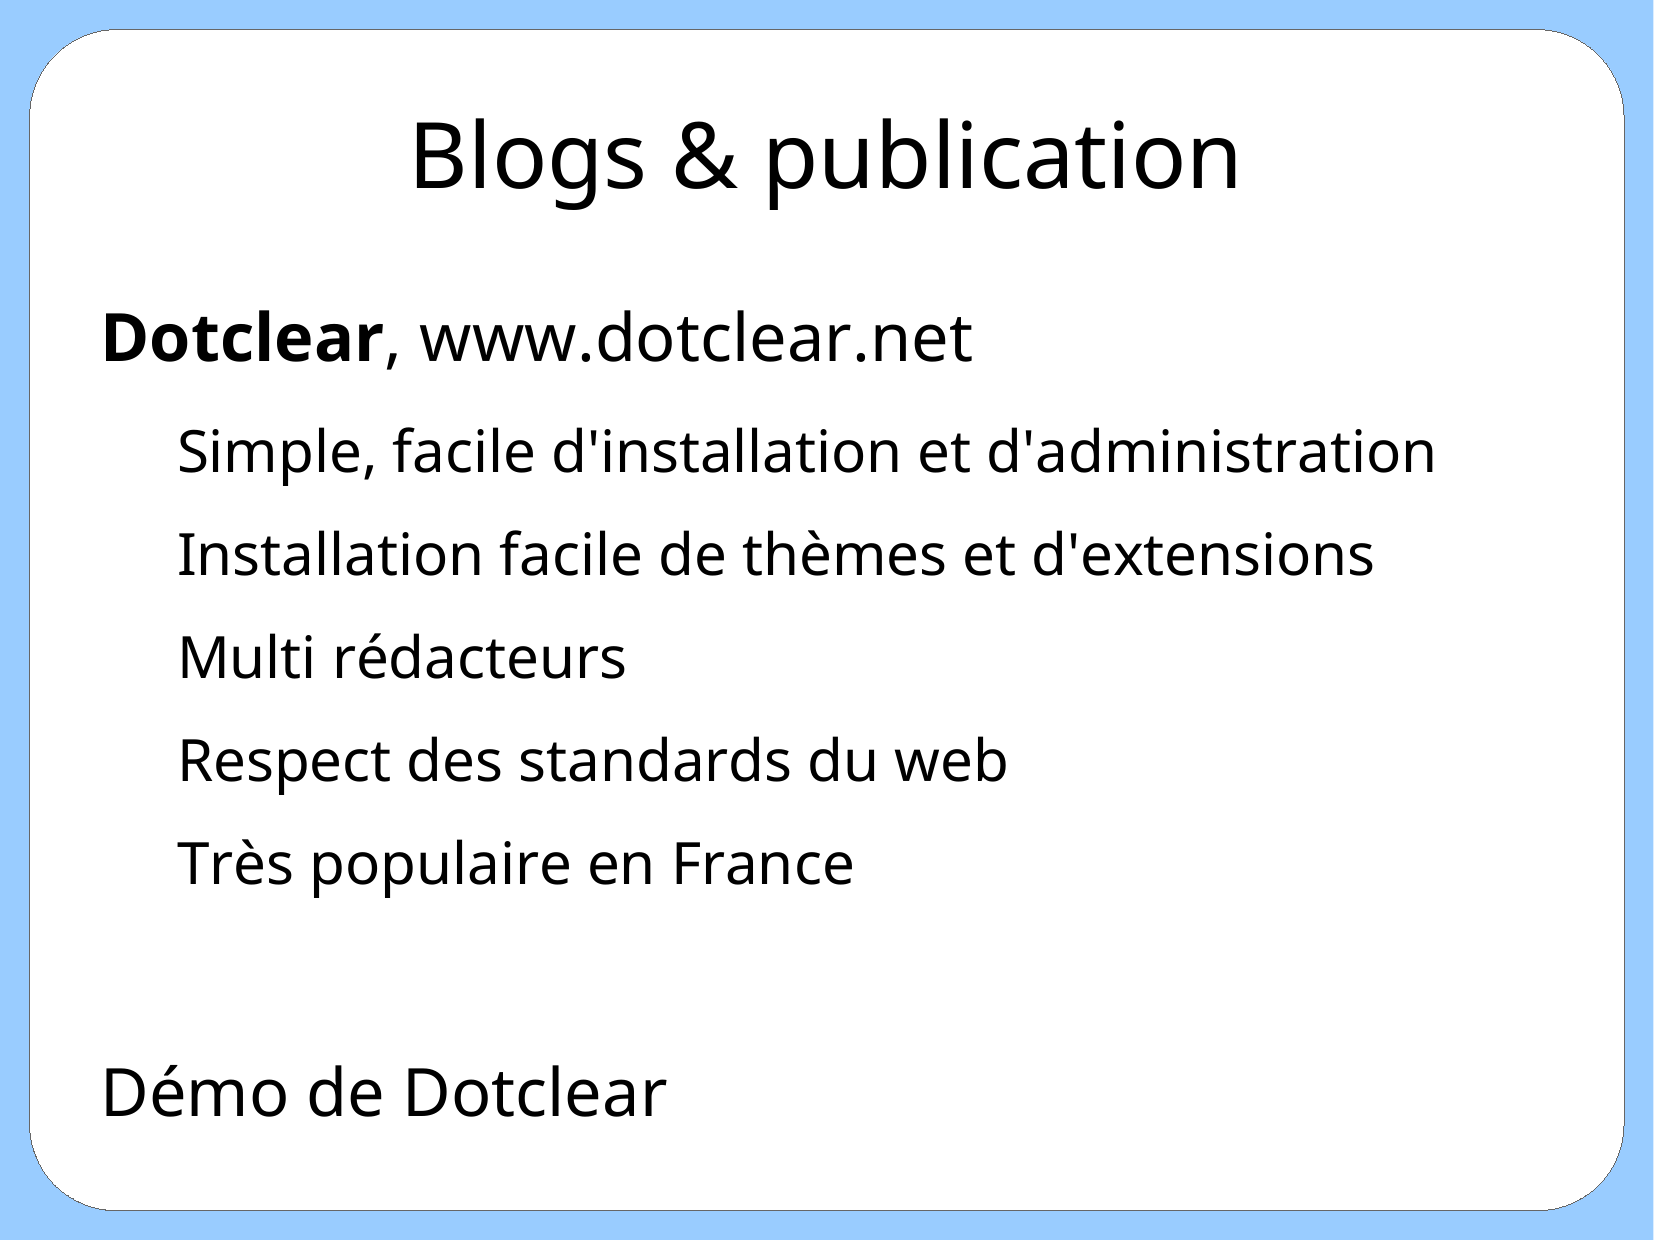

# Blogs & publication
Dotclear, www.dotclear.net
Simple, facile d'installation et d'administration
Installation facile de thèmes et d'extensions
Multi rédacteurs
Respect des standards du web
Très populaire en France
Démo de Dotclear